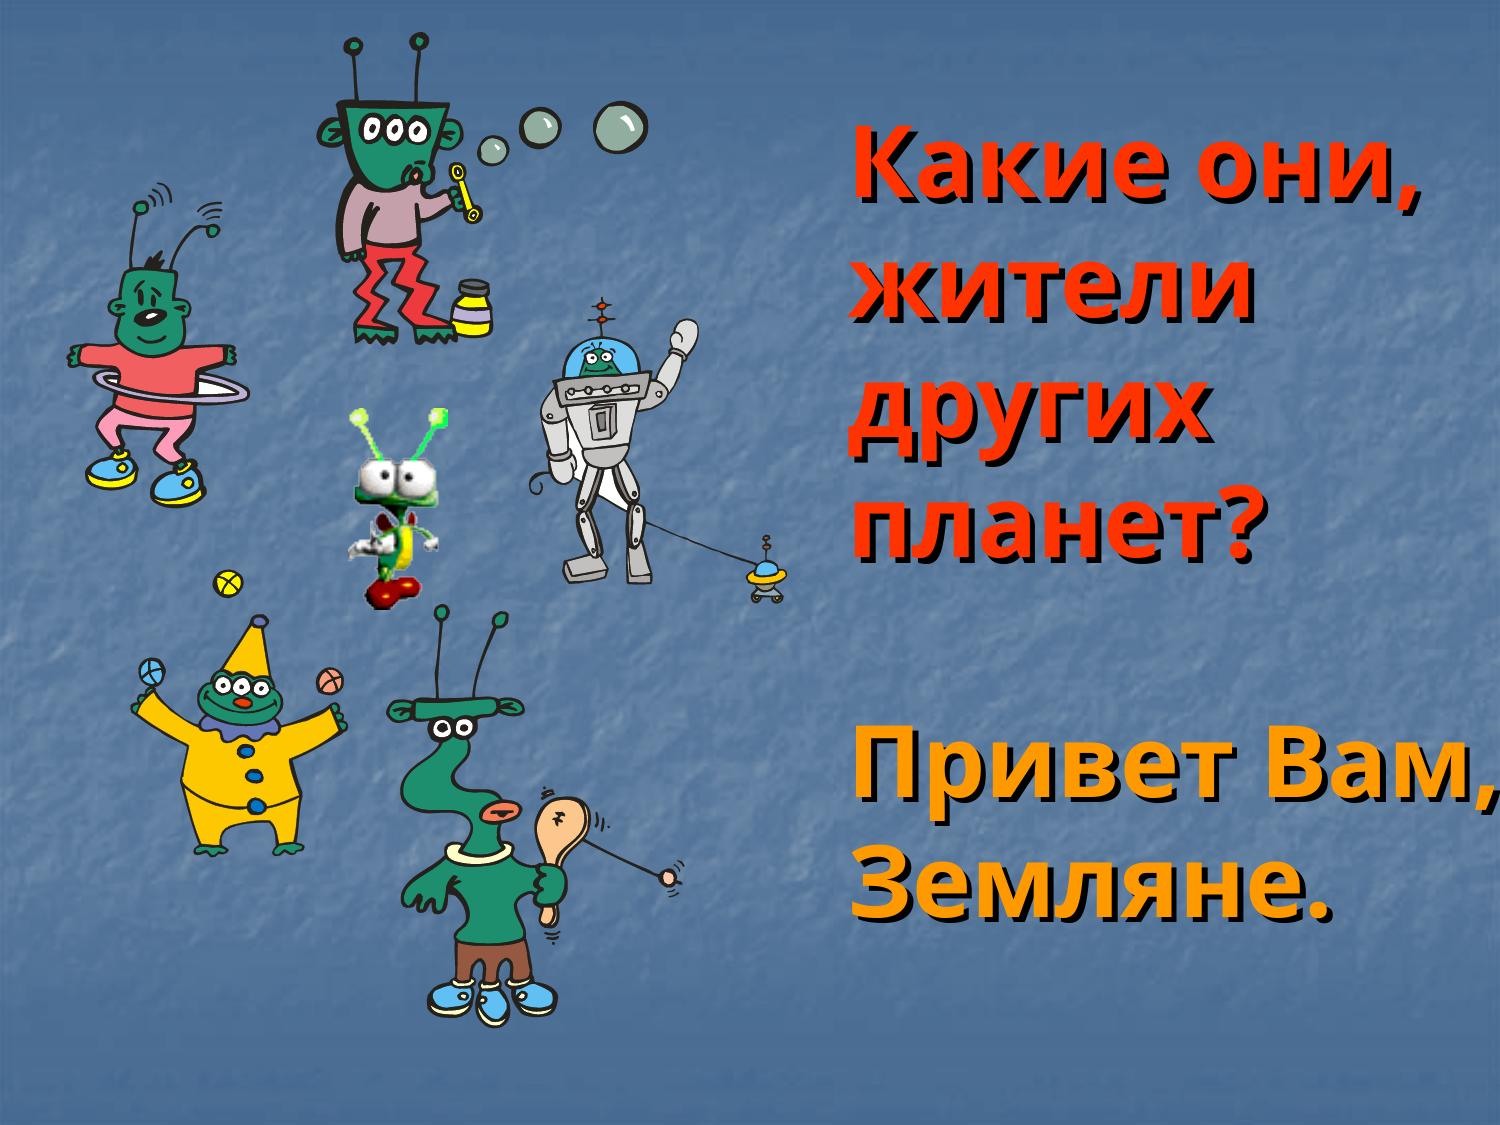

Какие они,
жители
других
планет?
Привет Вам,
Земляне.